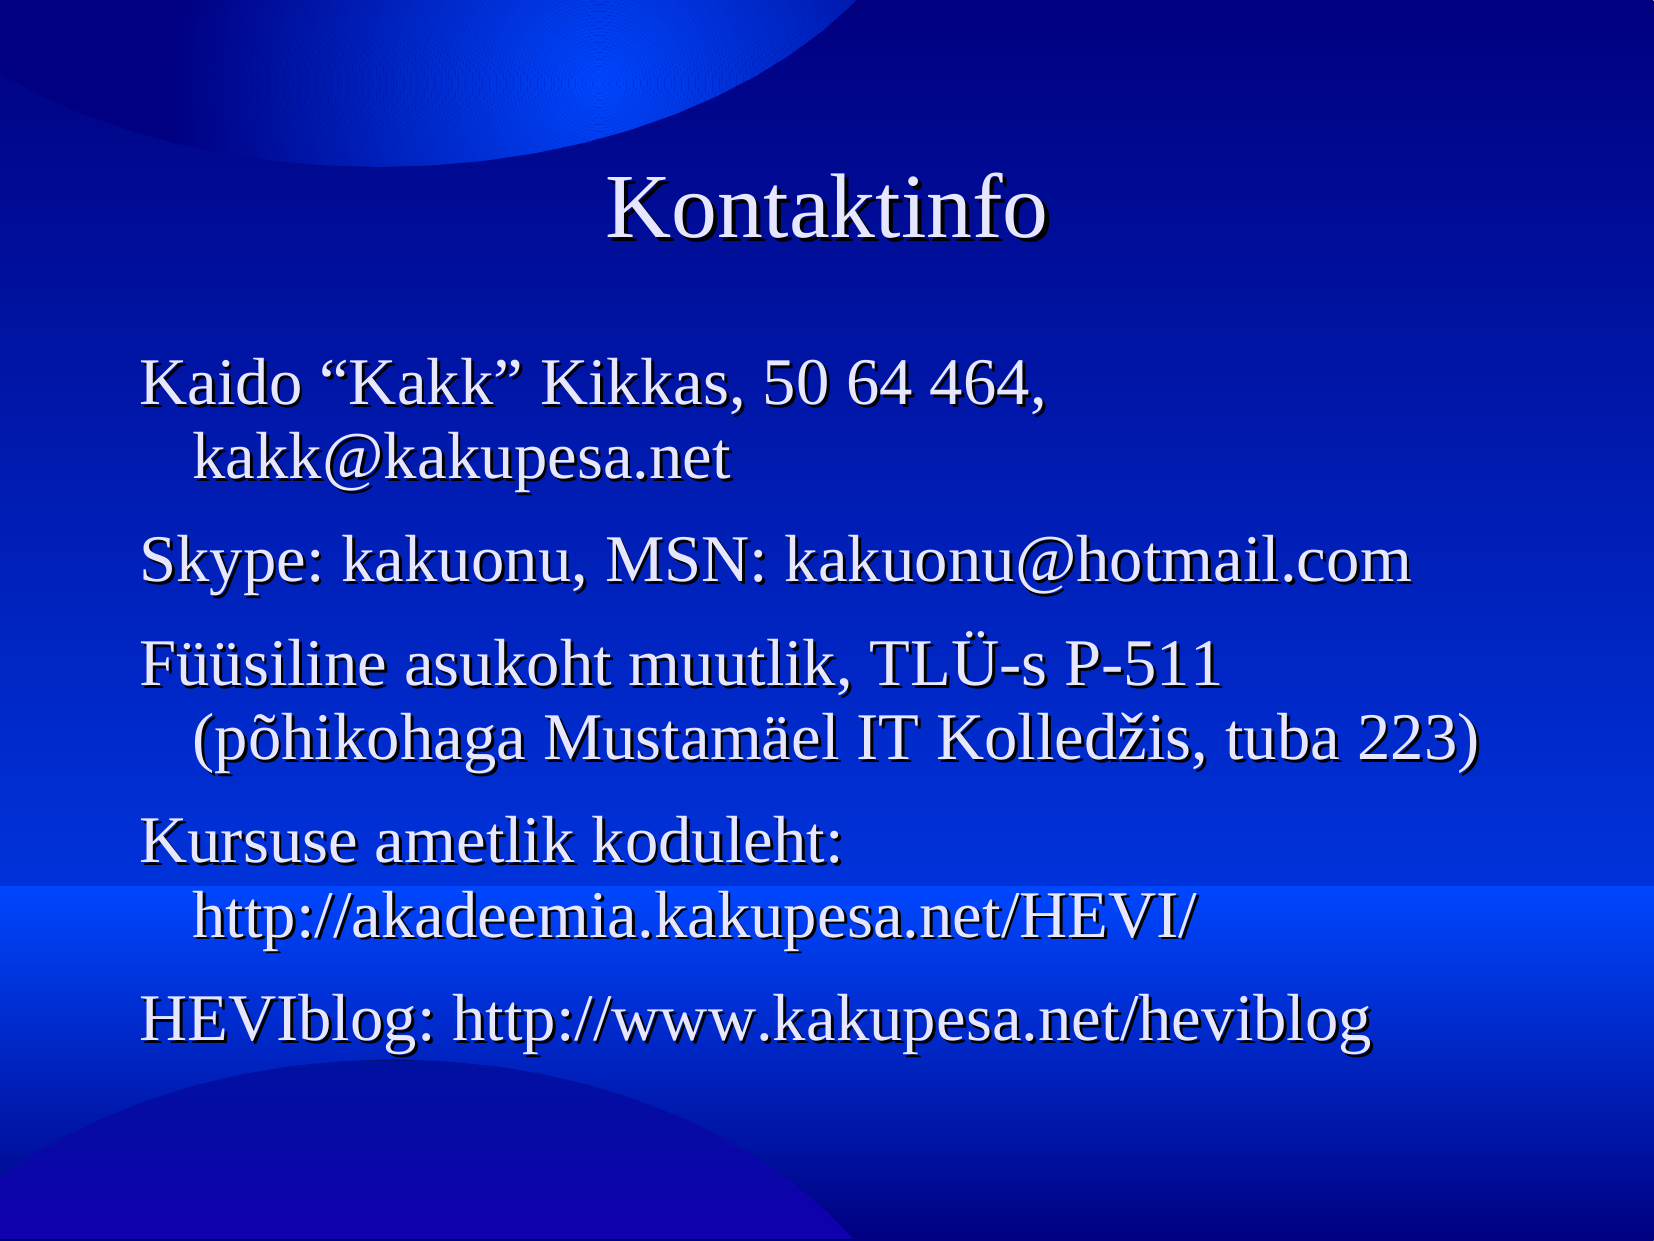

# Kontaktinfo
Kaido “Kakk” Kikkas, 50 64 464, kakk@kakupesa.net
Skype: kakuonu, MSN: kakuonu@hotmail.com
Füüsiline asukoht muutlik, TLÜ-s P-511 (põhikohaga Mustamäel IT Kolledžis, tuba 223)
Kursuse ametlik koduleht: http://akadeemia.kakupesa.net/HEVI/
HEVIblog: http://www.kakupesa.net/heviblog